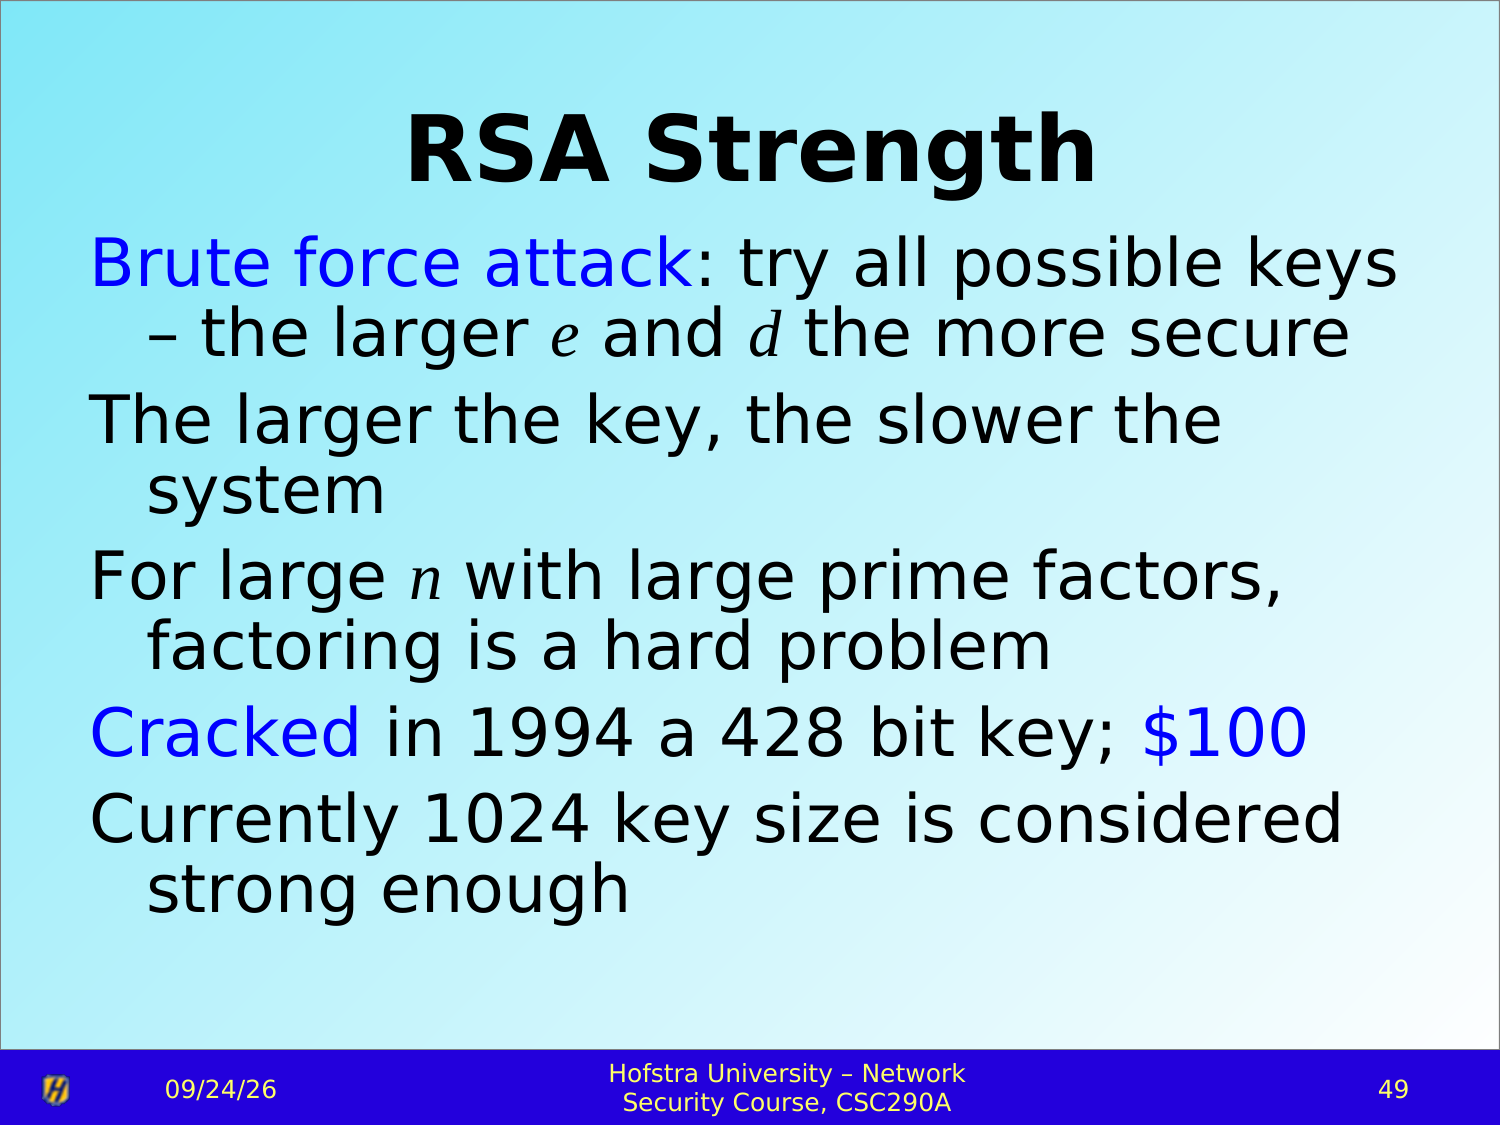

# RSA Strength
Brute force attack: try all possible keys – the larger e and d the more secure
The larger the key, the slower the system
For large n with large prime factors, factoring is a hard problem
Cracked in 1994 a 428 bit key; $100
Currently 1024 key size is considered strong enough
49